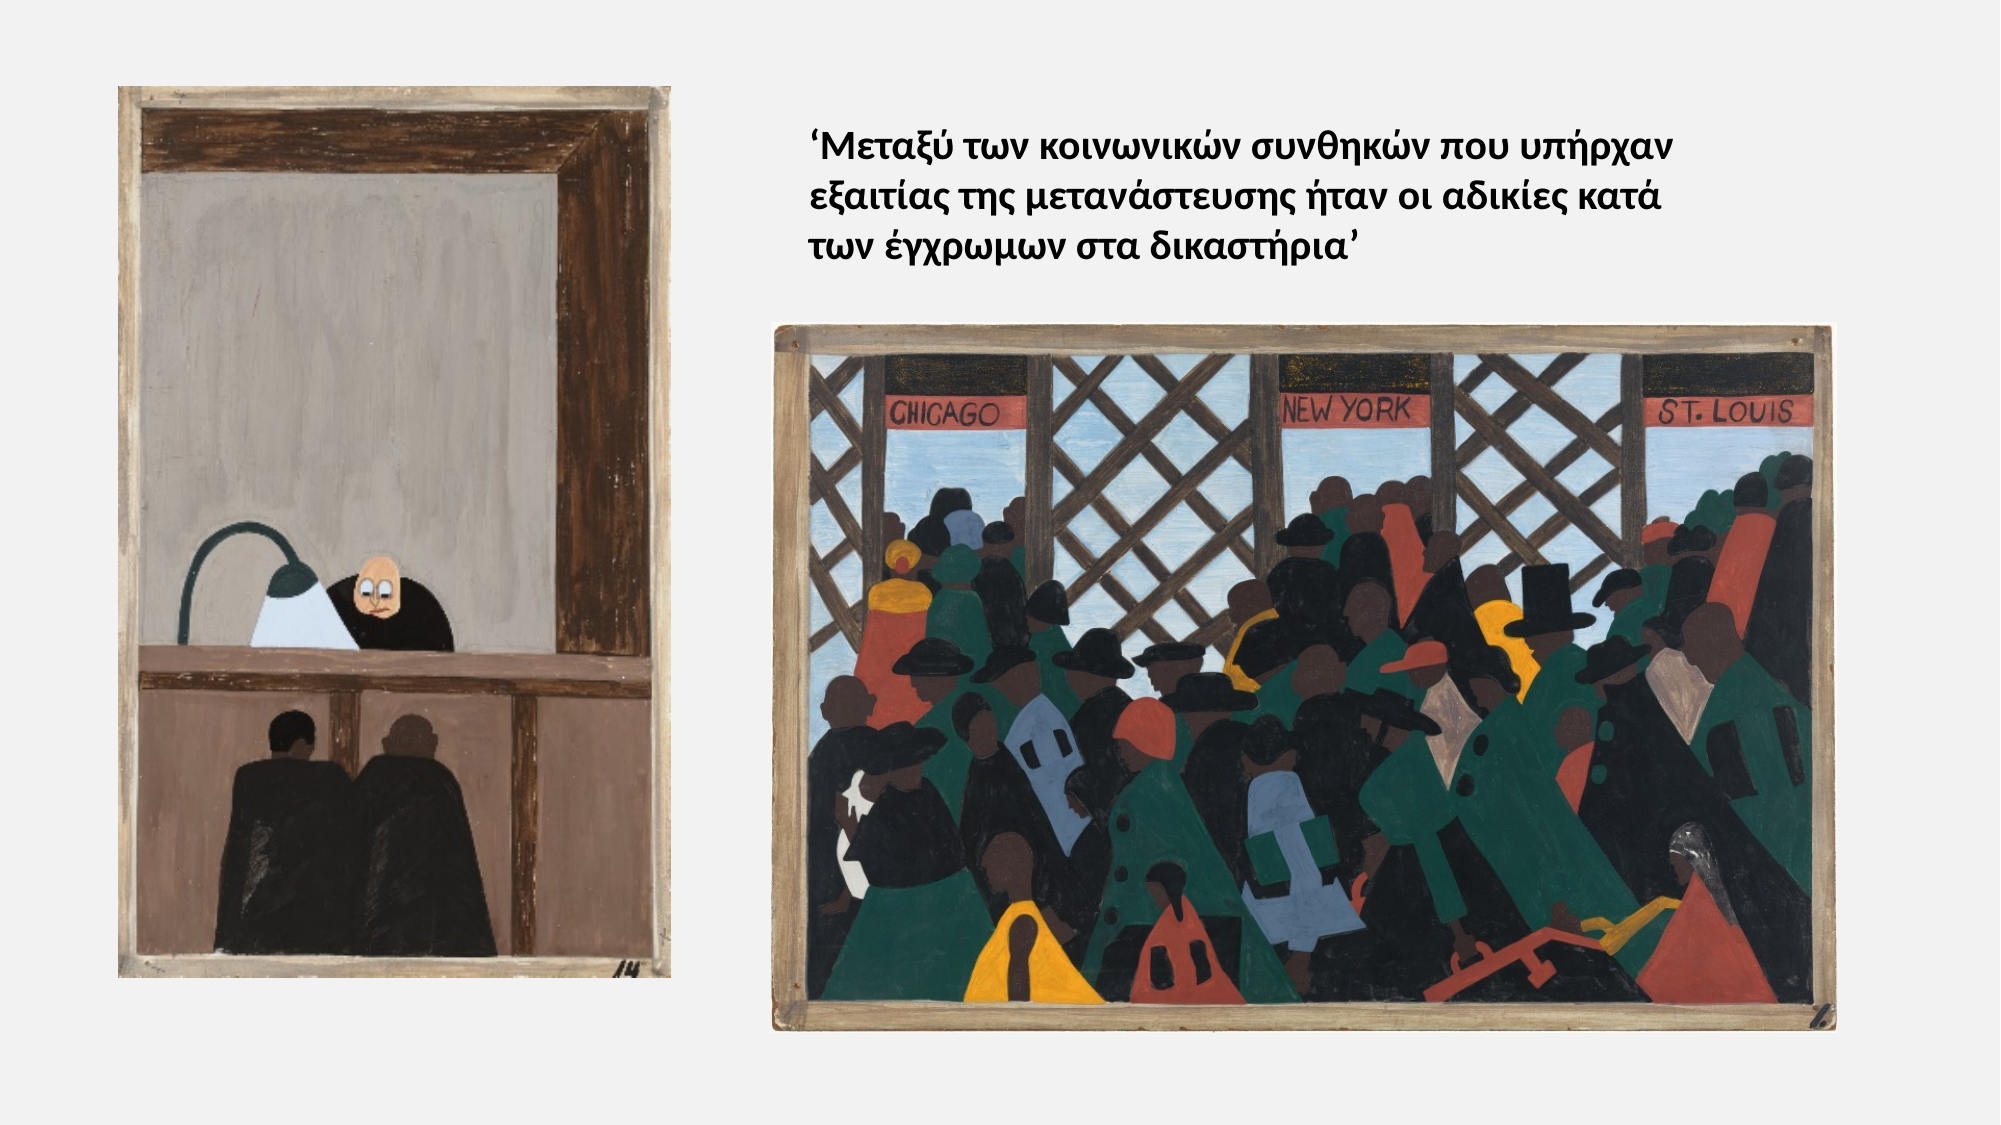

‘Μεταξύ των κοινωνικών συνθηκών που υπήρχαν εξαιτίας της μετανάστευσης ήταν οι αδικίες κατά των έγχρωμων στα δικαστήρια’